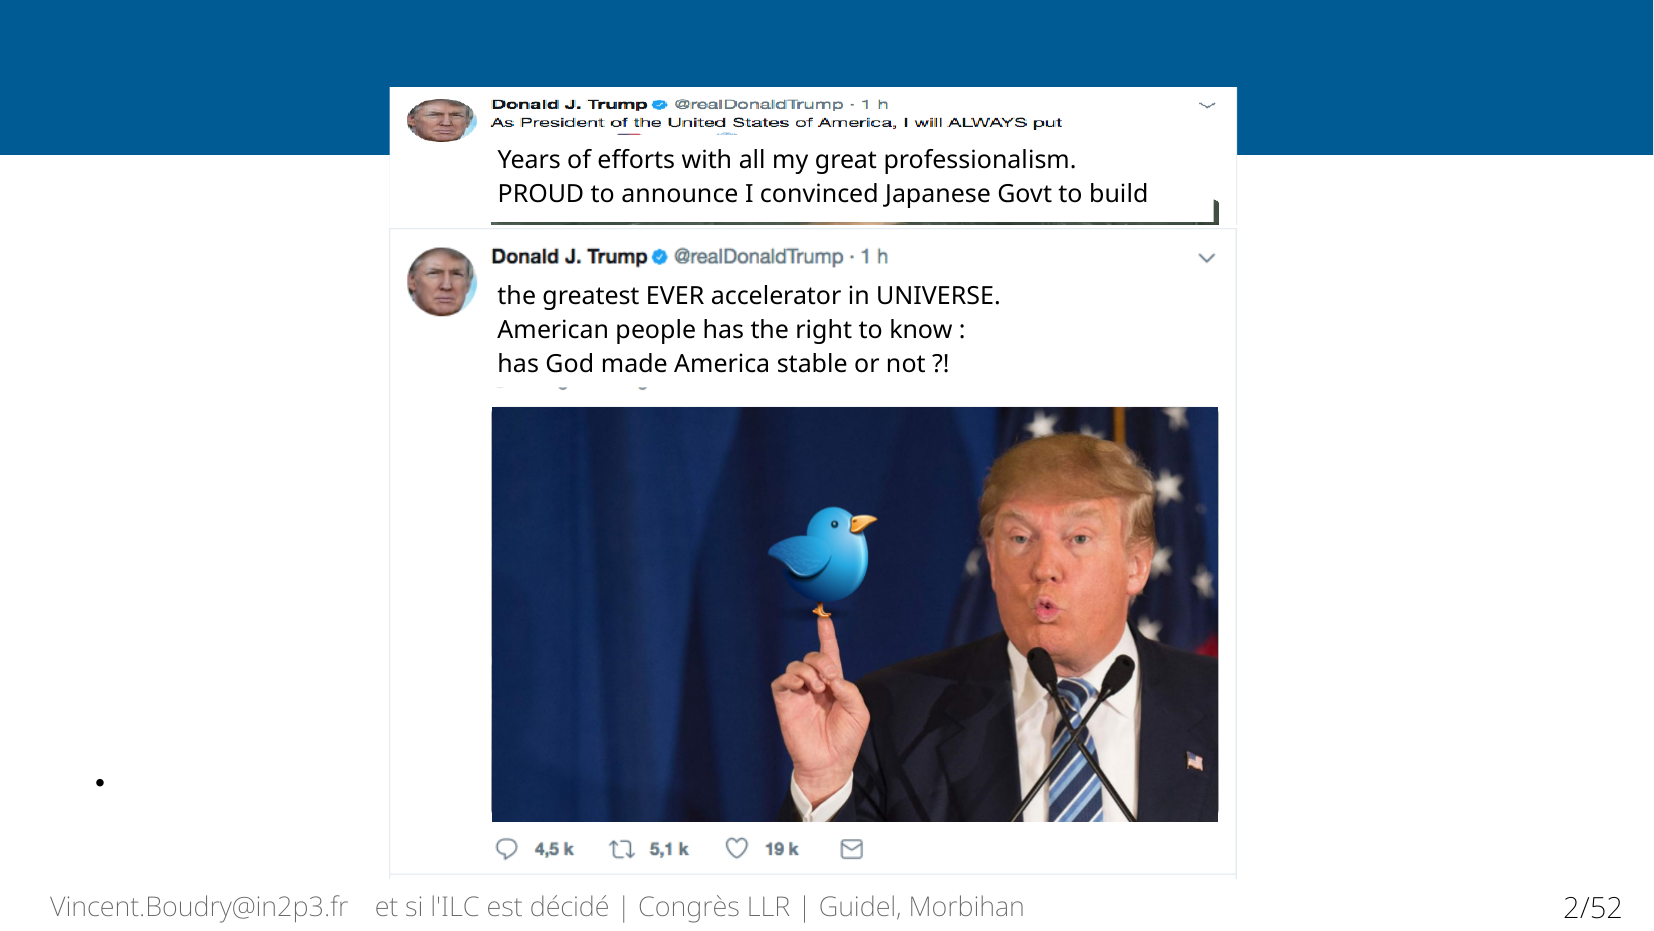

Years of efforts with all my great professionalism.
PROUD to announce I convinced Japanese Govt to build
the greatest EVER accelerator in UNIVERSE.
American people has the right to know :
has God made America stable or not ?!
#
et si l'ILC est décidé | Congrès LLR | Guidel, Morbihan
2